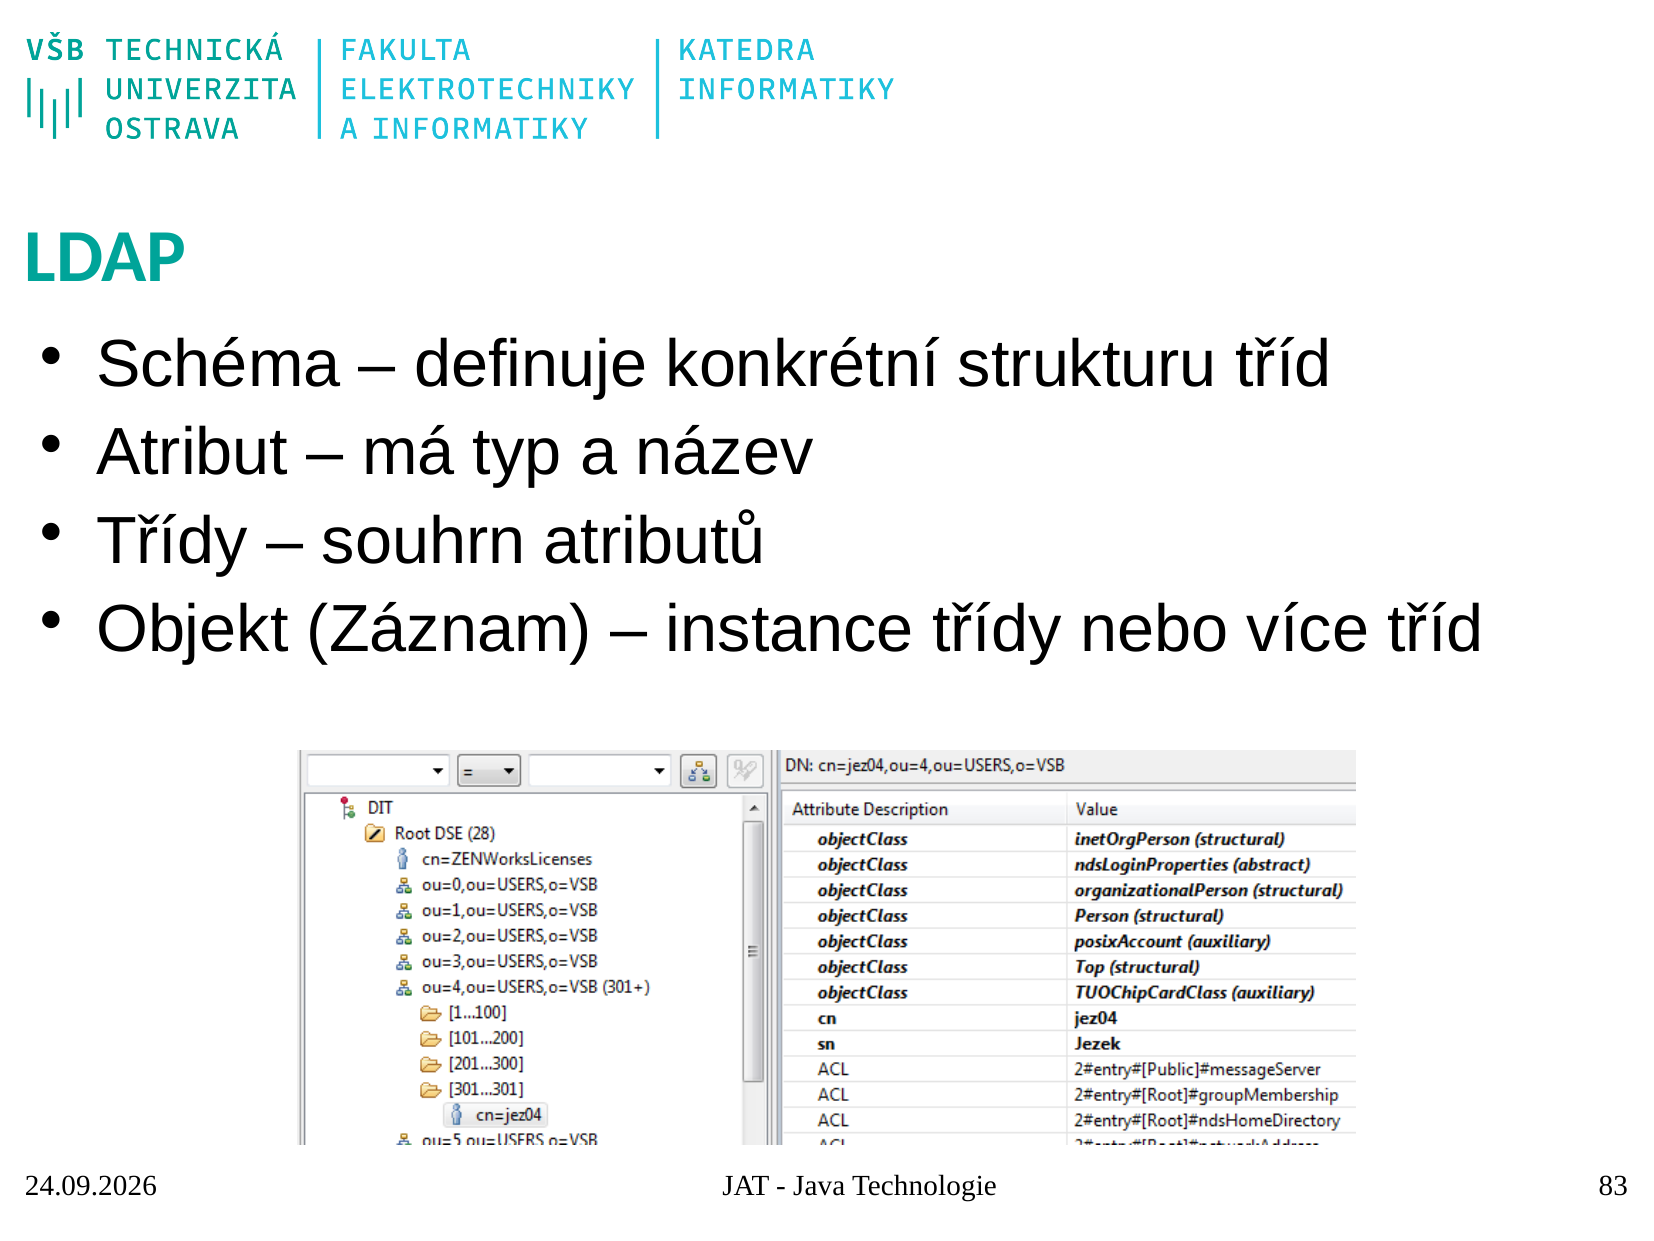

LDAP
# Schéma – definuje konkrétní strukturu tříd
Atribut – má typ a název
Třídy – souhrn atributů
Objekt (Záznam) – instance třídy nebo více tříd
JAT - Java Technologie
83